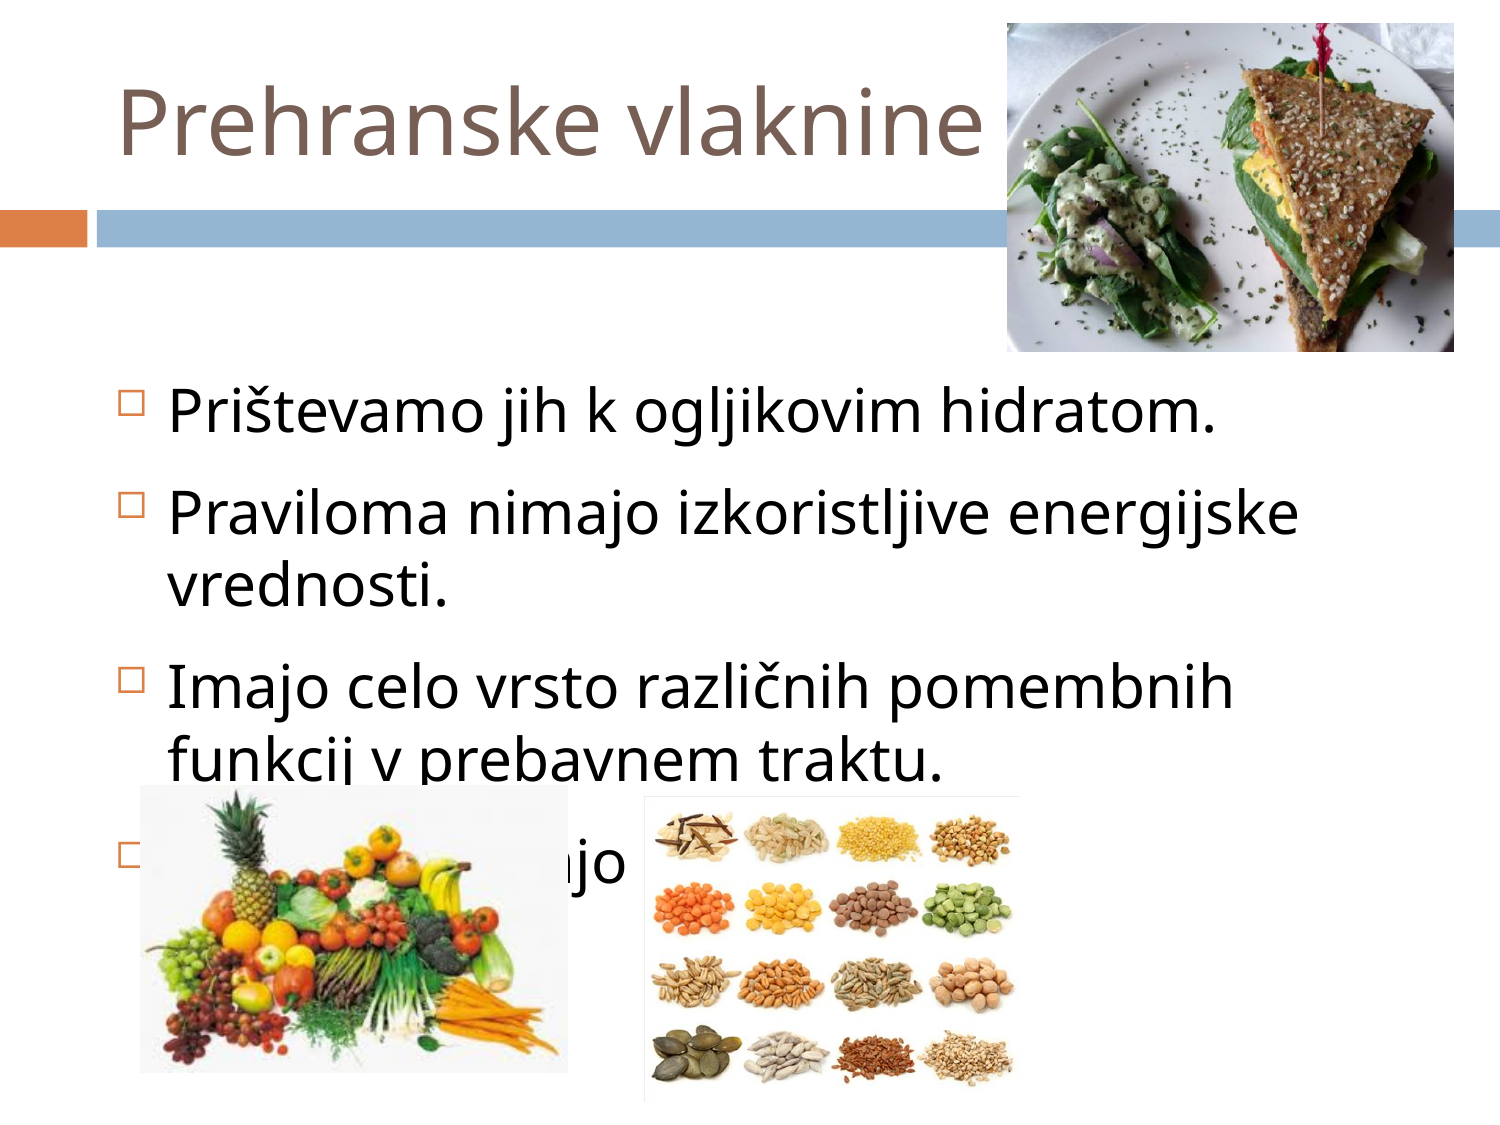

# Prehranske vlaknine
Prištevamo jih k ogljikovim hidratom.
Praviloma nimajo izkoristljive energijske vrednosti.
Imajo celo vrsto različnih pomembnih funkcij v prebavnem traktu.
Ugodno vplivajo na presnovo.